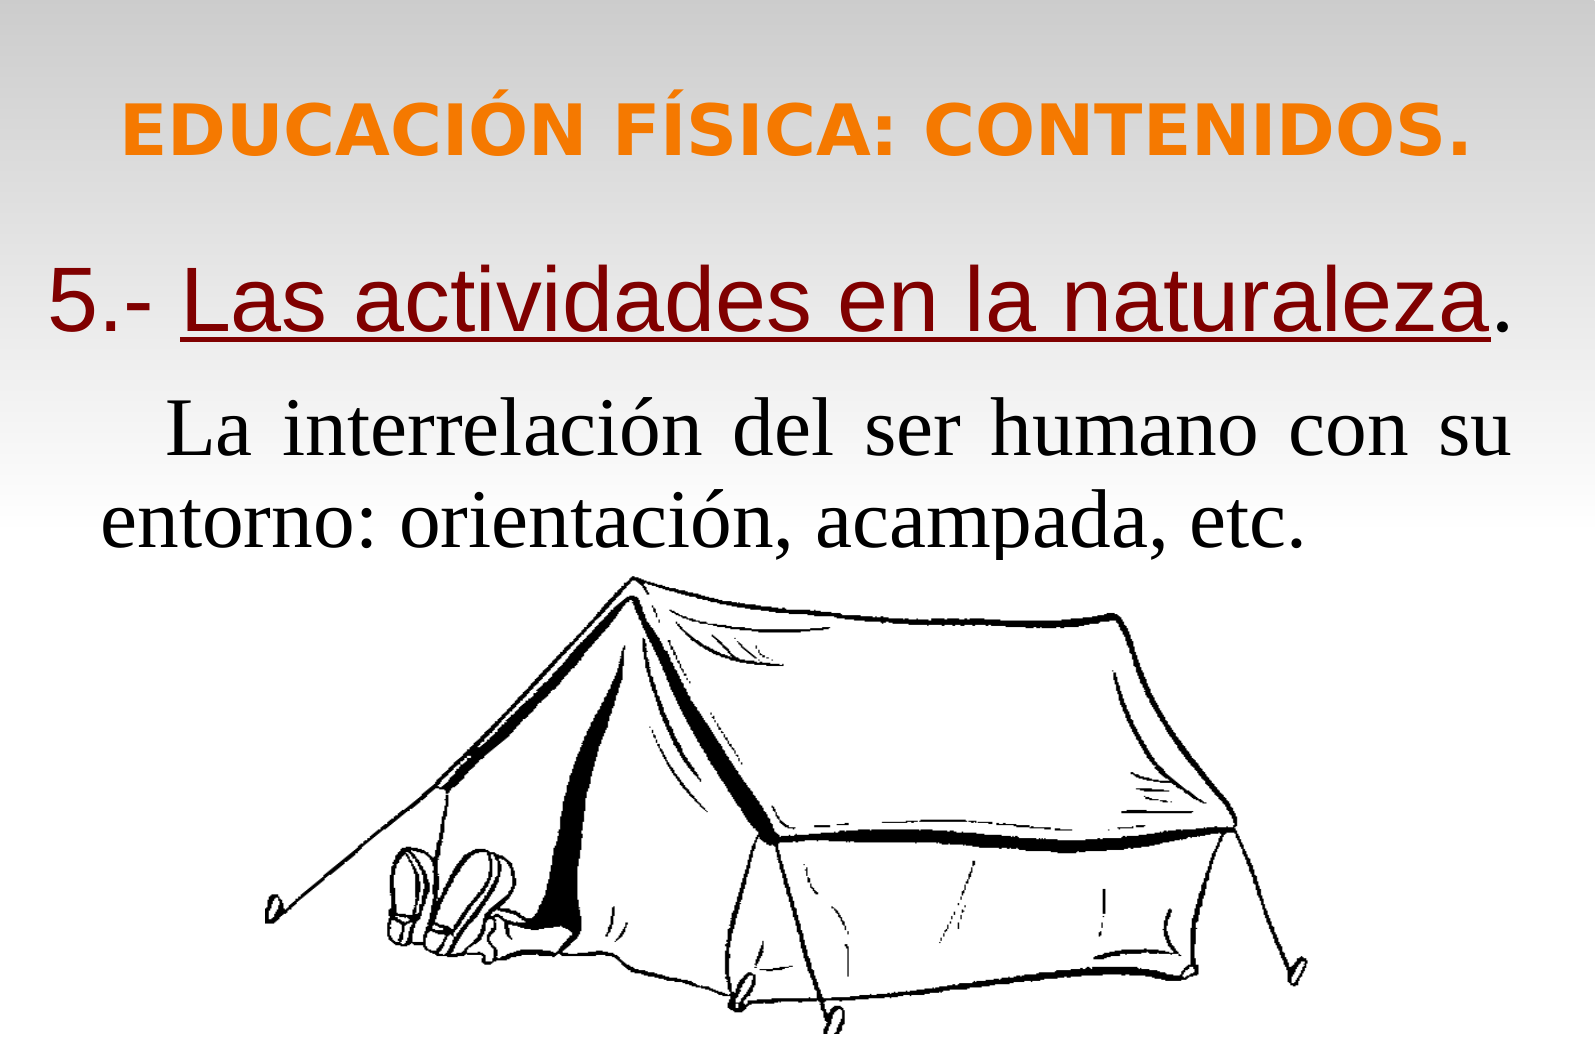

# EDUCACIÓN FÍSICA: CONTENIDOS.
5.- Las actividades en la naturaleza.
 La interrelación del ser humano con su entorno: orientación, acampada, etc.